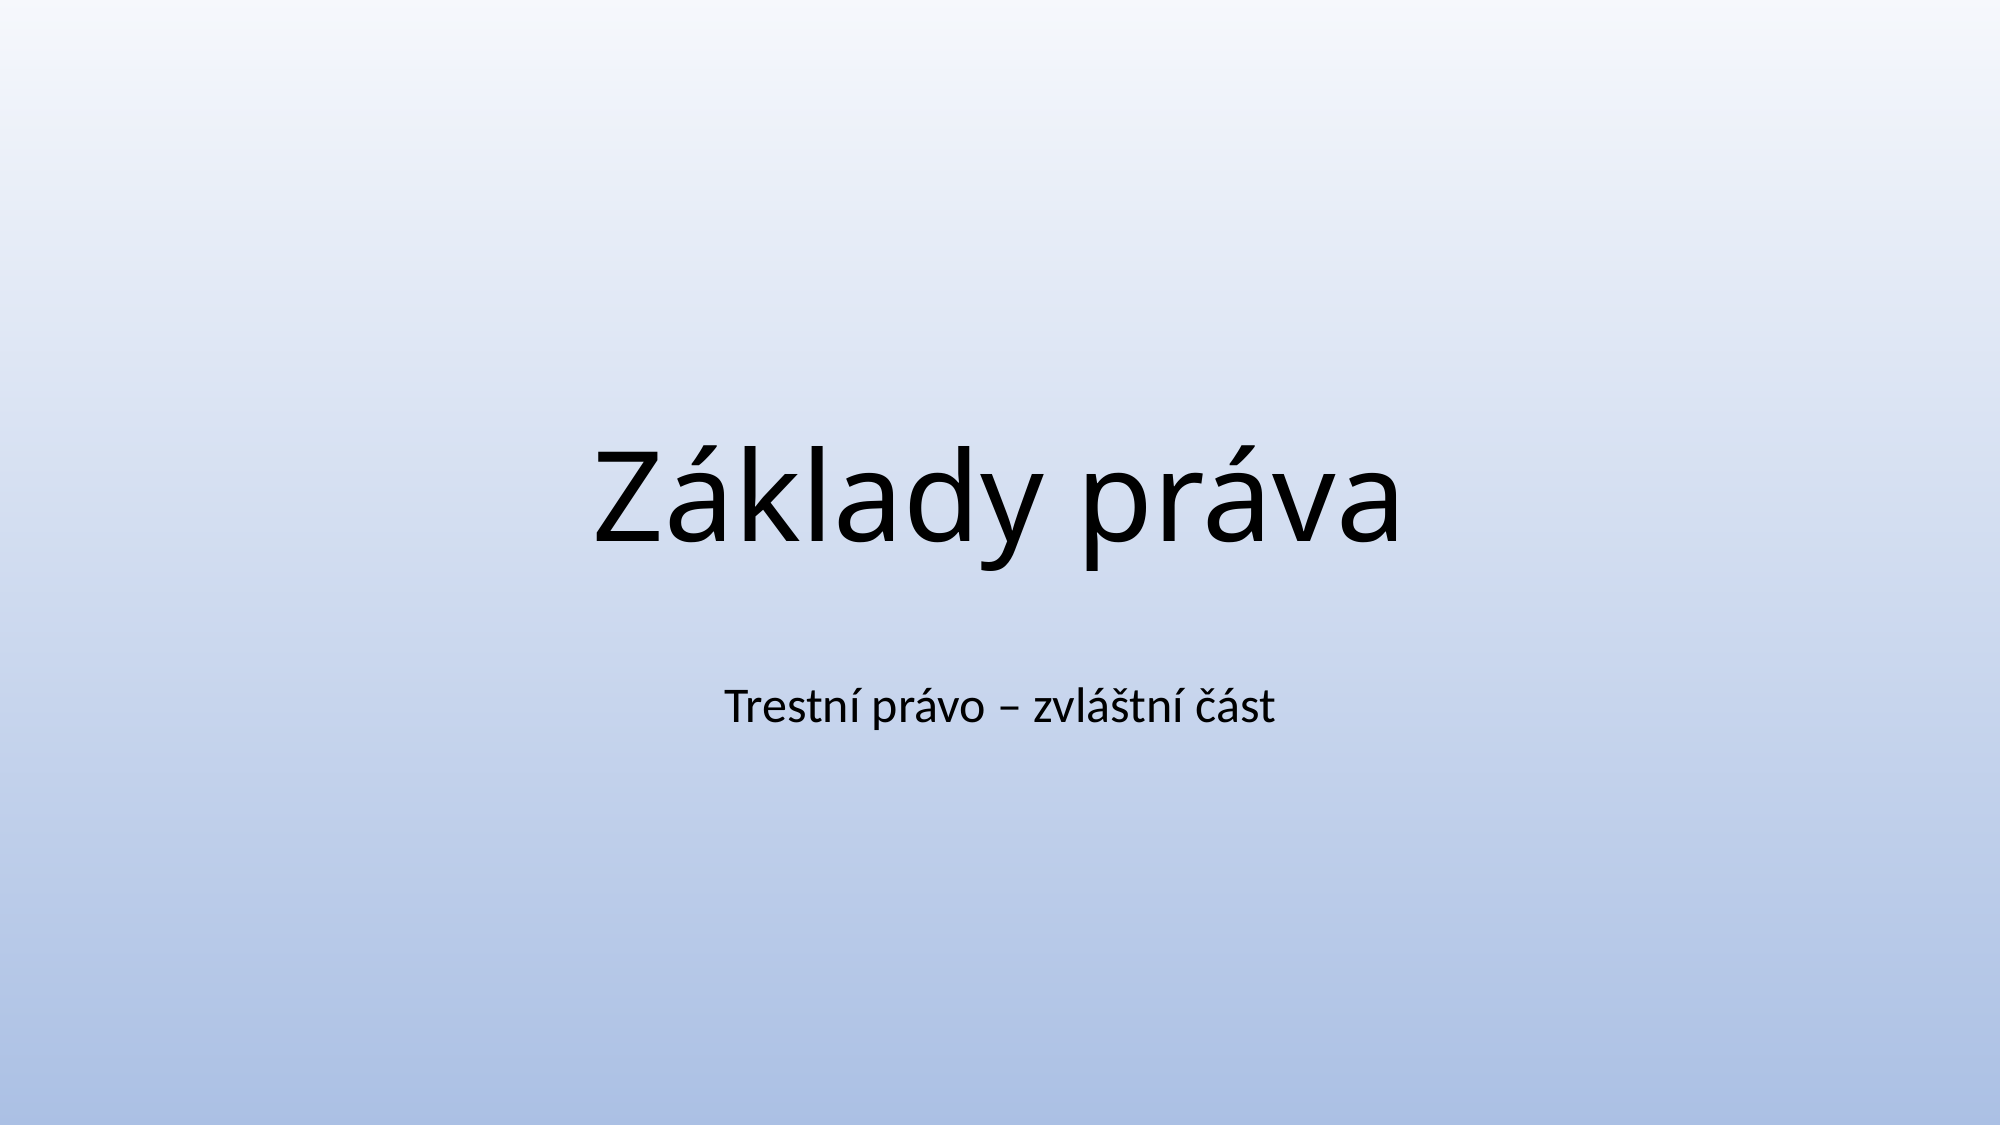

# Základy práva
Trestní právo – zvláštní část